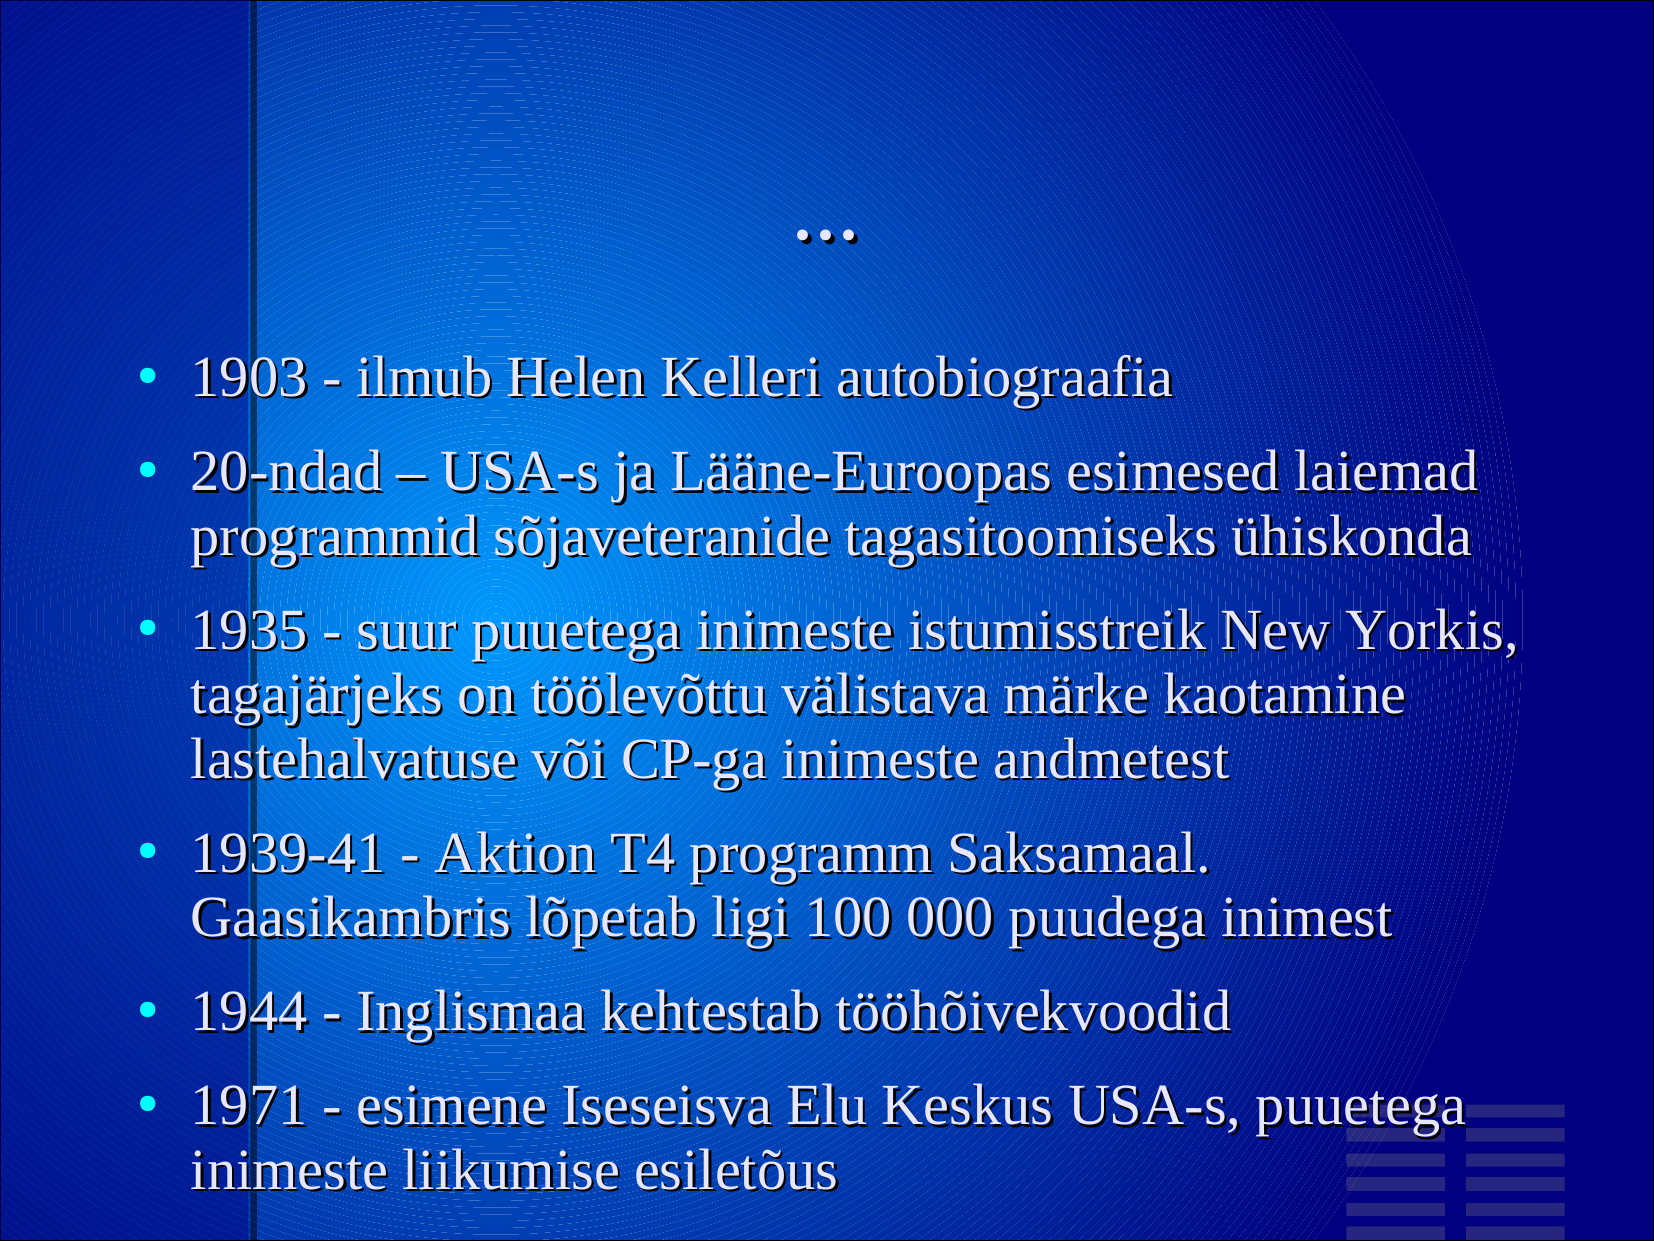

# ...
1903 - ilmub Helen Kelleri autobiograafia
20-ndad – USA-s ja Lääne-Euroopas esimesed laiemad programmid sõjaveteranide tagasitoomiseks ühiskonda
1935 - suur puuetega inimeste istumisstreik New Yorkis, tagajärjeks on töölevõttu välistava märke kaotamine lastehalvatuse või CP-ga inimeste andmetest
1939-41 - Aktion T4 programm Saksamaal. Gaasikambris lõpetab ligi 100 000 puudega inimest
1944 - Inglismaa kehtestab tööhõivekvoodid
1971 - esimene Iseseisva Elu Keskus USA-s, puuetega inimeste liikumise esiletõus